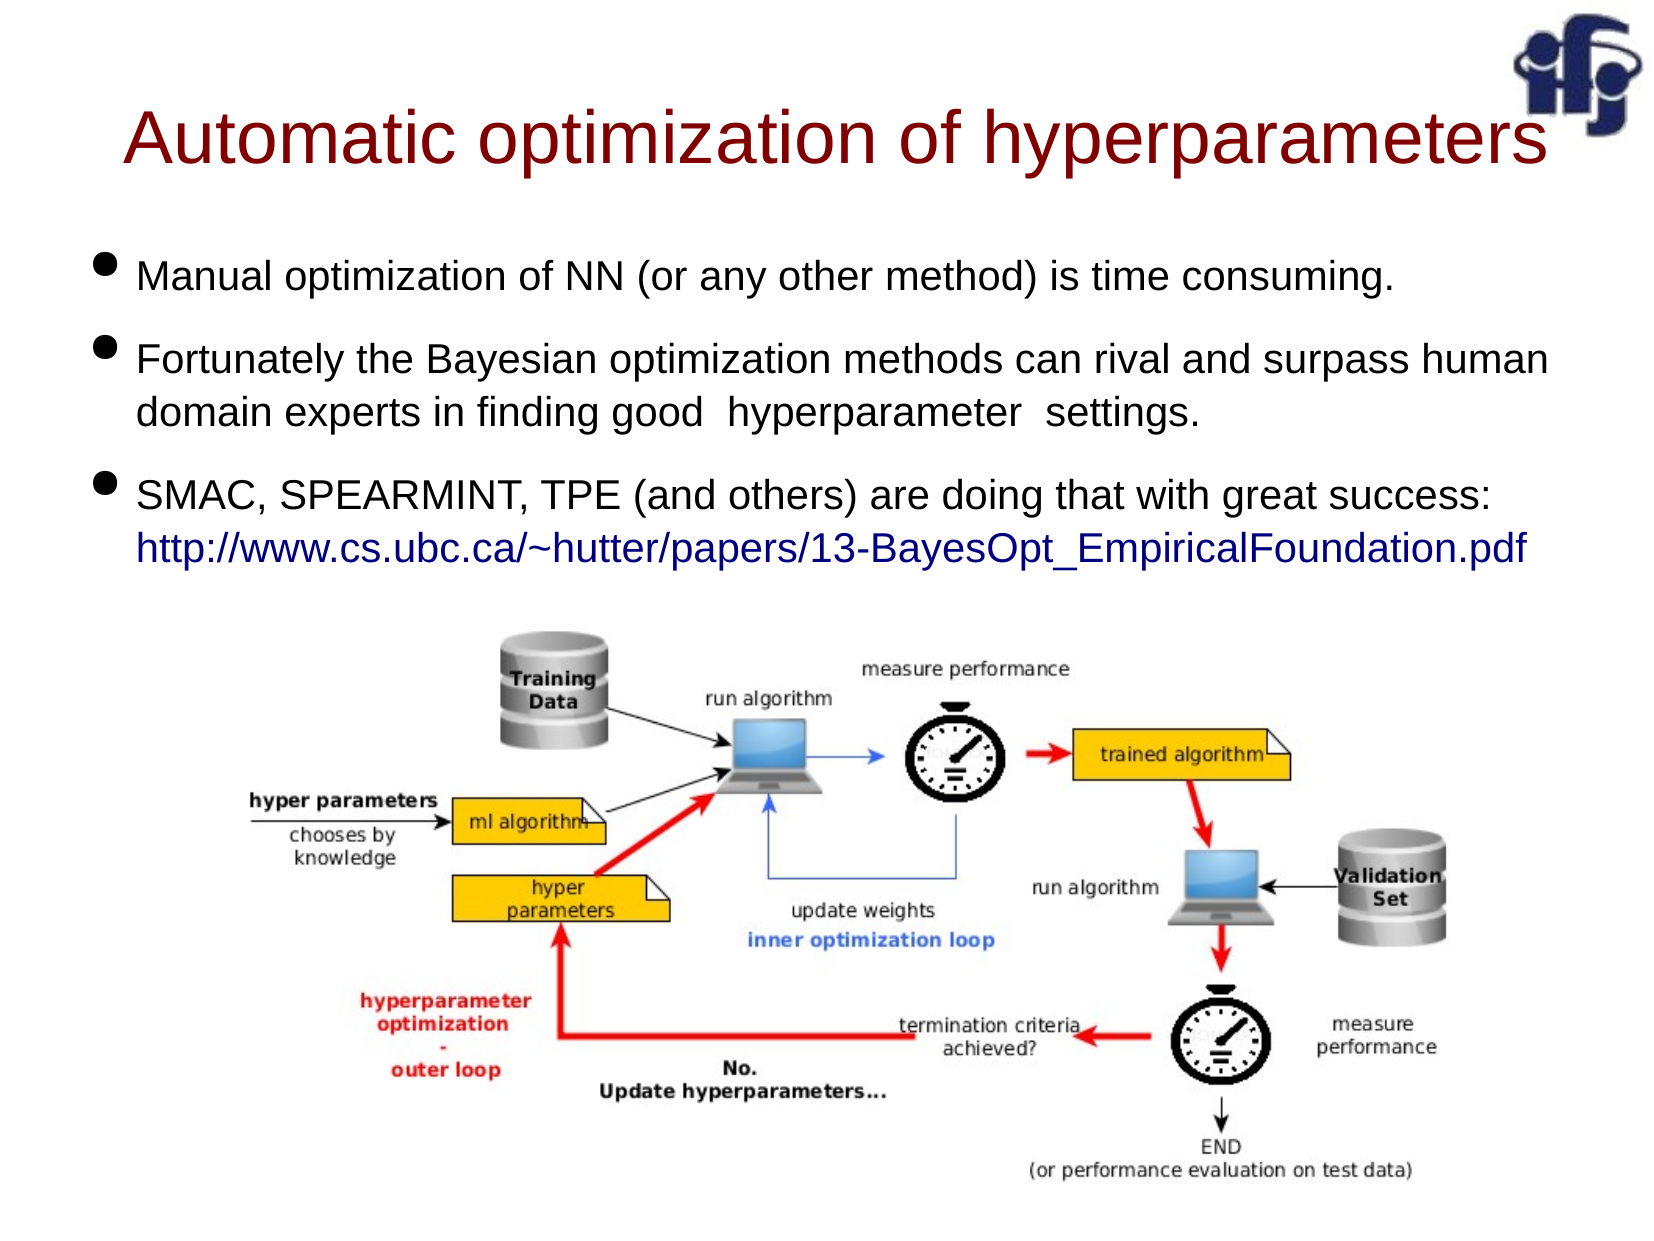

Automatic optimization of hyperparameters
●
Manual optimization of NN (or any other method) is time consuming.
●
Fortunately the Bayesian optimization methods can rival and surpass human
domain experts in finding good hyperparameter settings.
●
SMAC, SPEARMINT, TPE (and others) are doing that with great success:
http://www.cs.ubc.ca/~hutter/papers/13-BayesOpt_EmpiricalFoundation.pdf
M. Wolter, Machine learning - how to get more out of HEP data
14
2015 Wilga